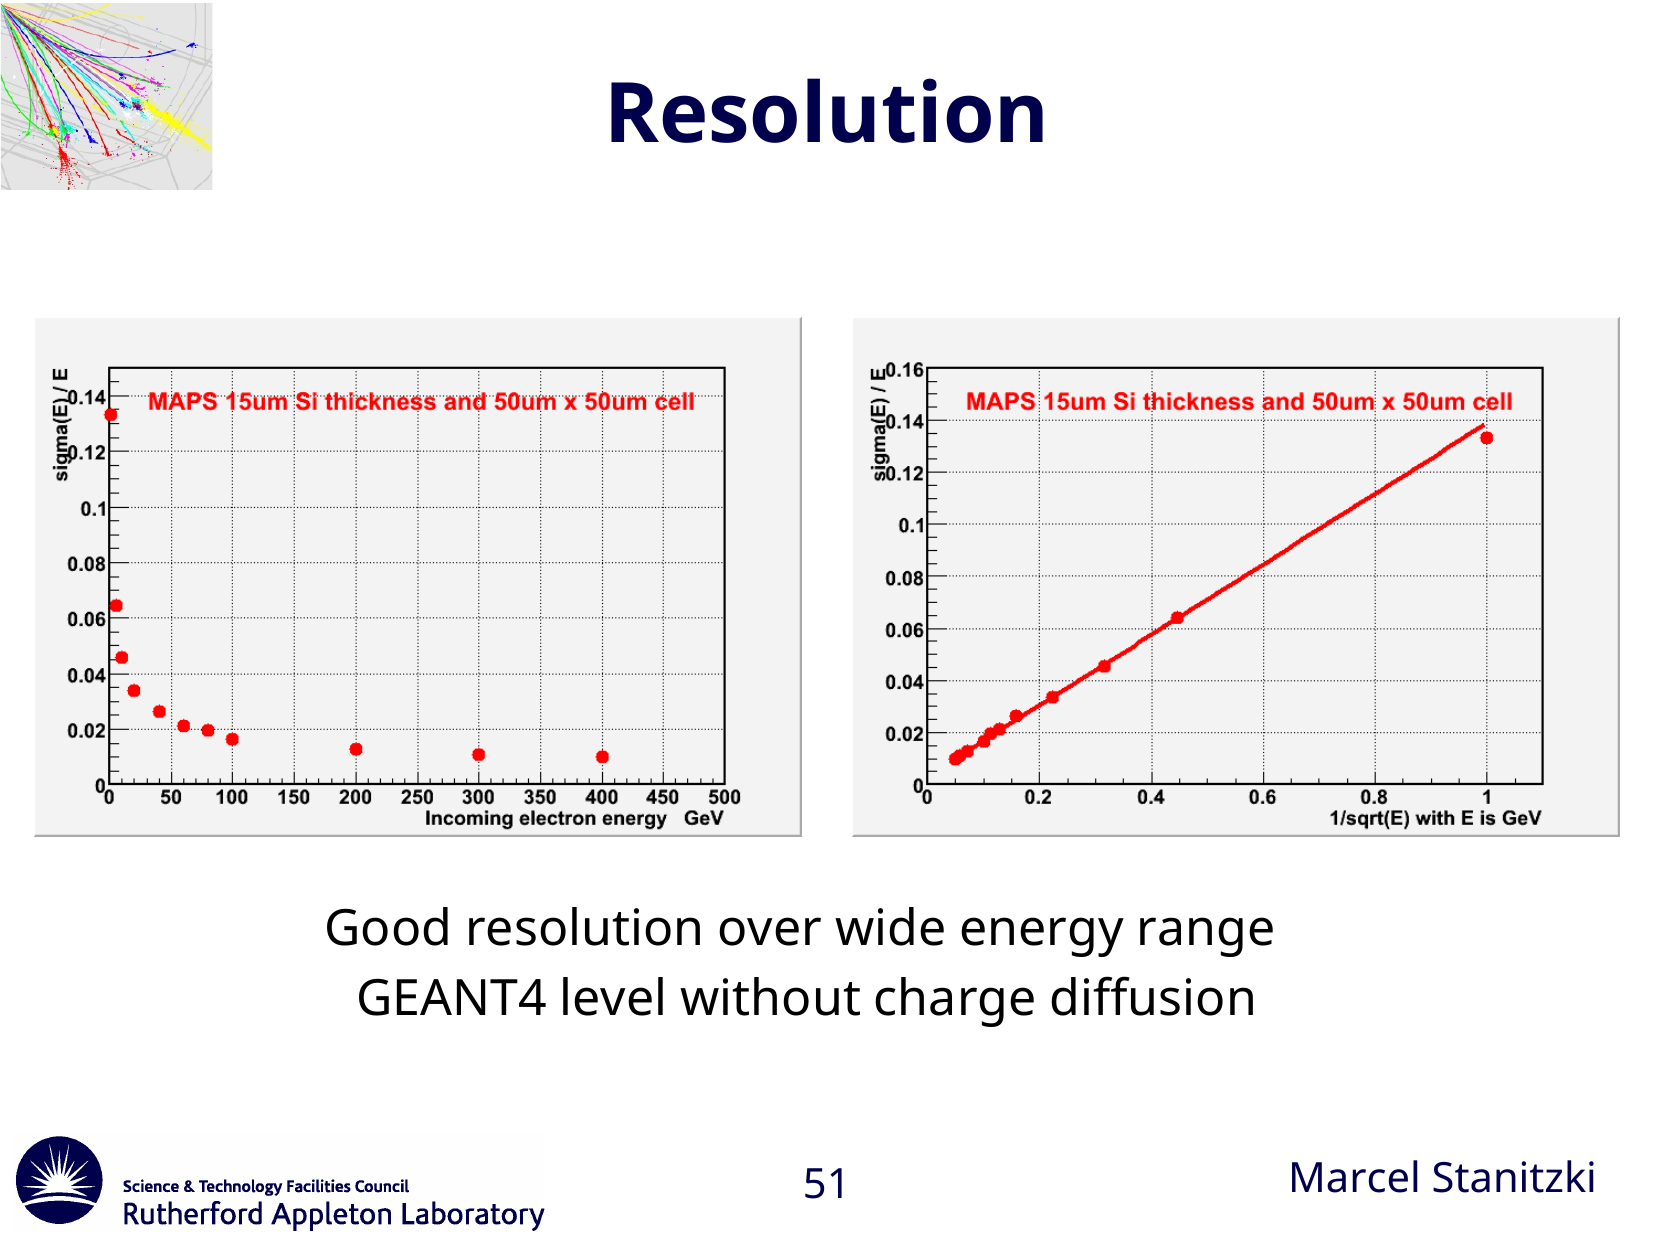

# Resolution
Good resolution over wide energy range
GEANT4 level without charge diffusion